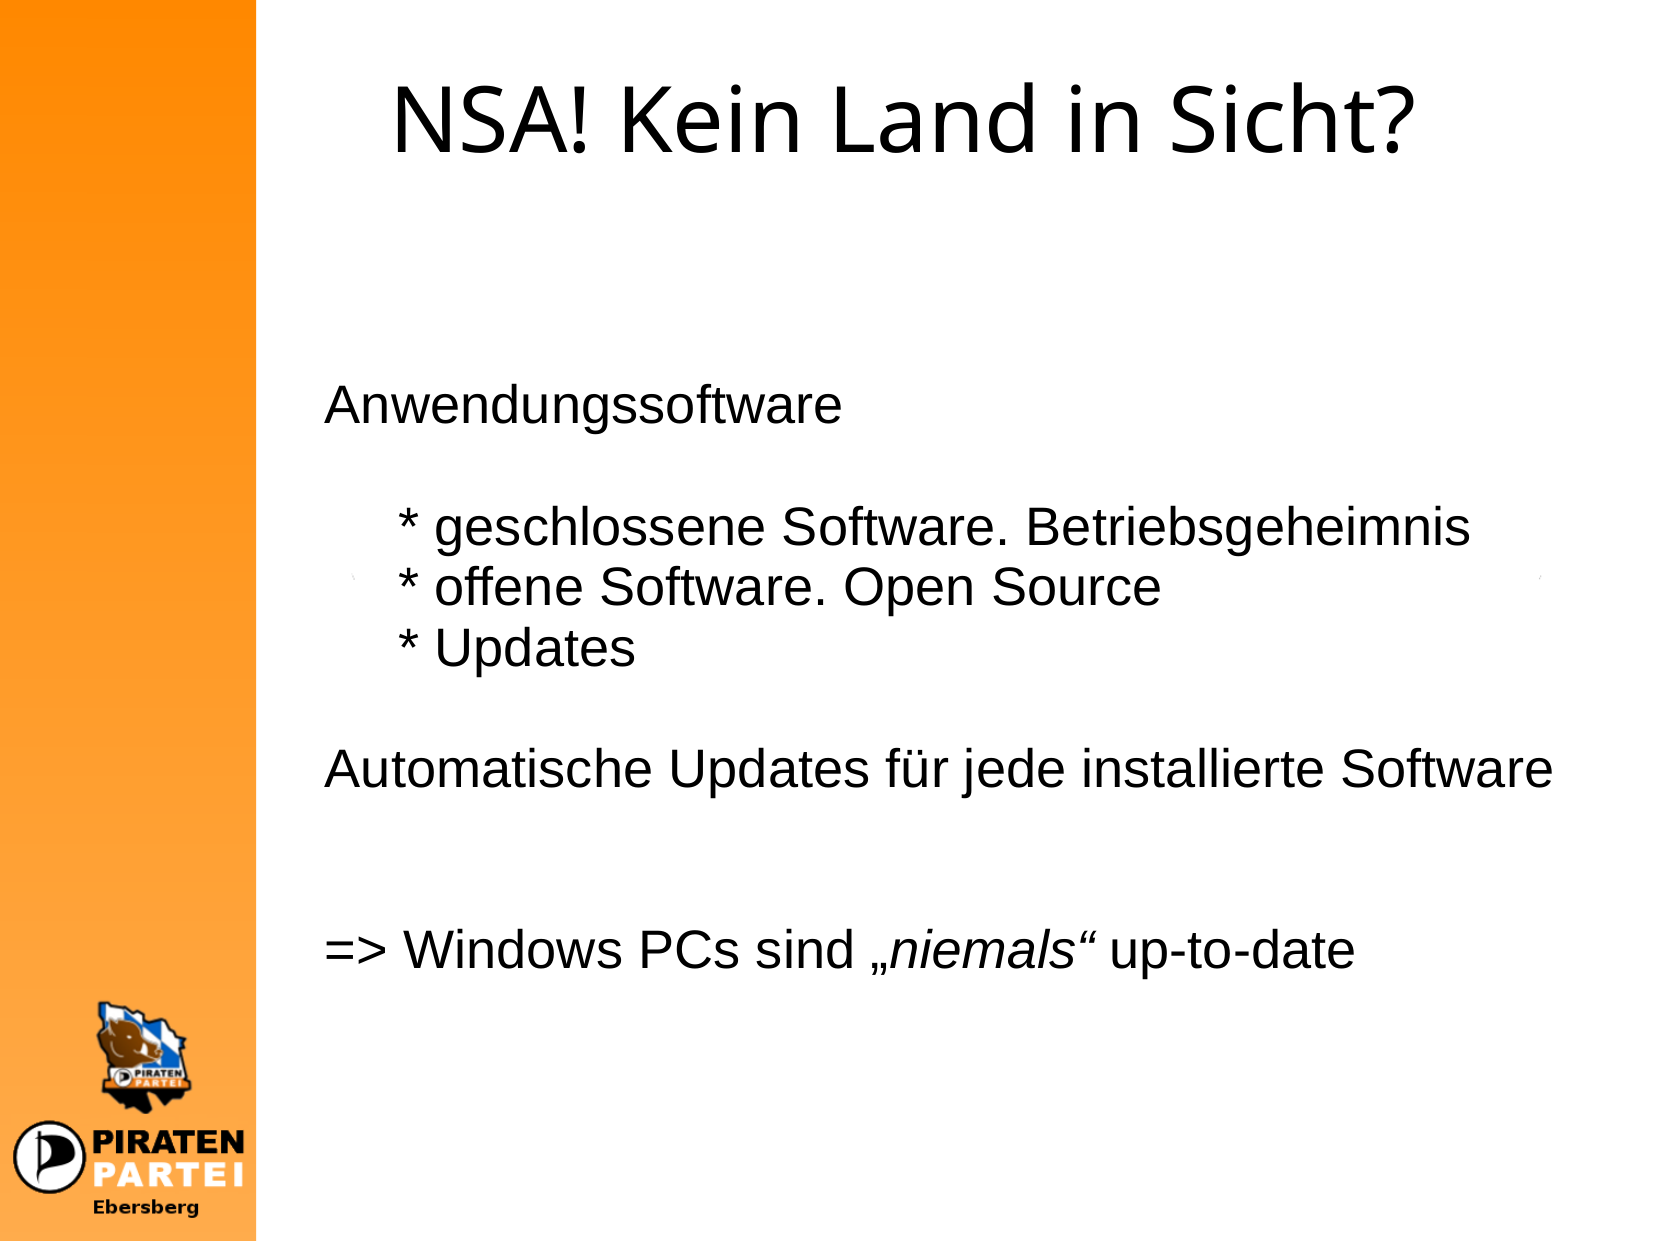

NSA! Kein Land in Sicht?
# Anwendungssoftware
	* geschlossene Software. Betriebsgeheimnis
	* offene Software. Open Source
	* Updates
Automatische Updates für jede installierte Software
=> Windows PCs sind „niemals“ up-to-date